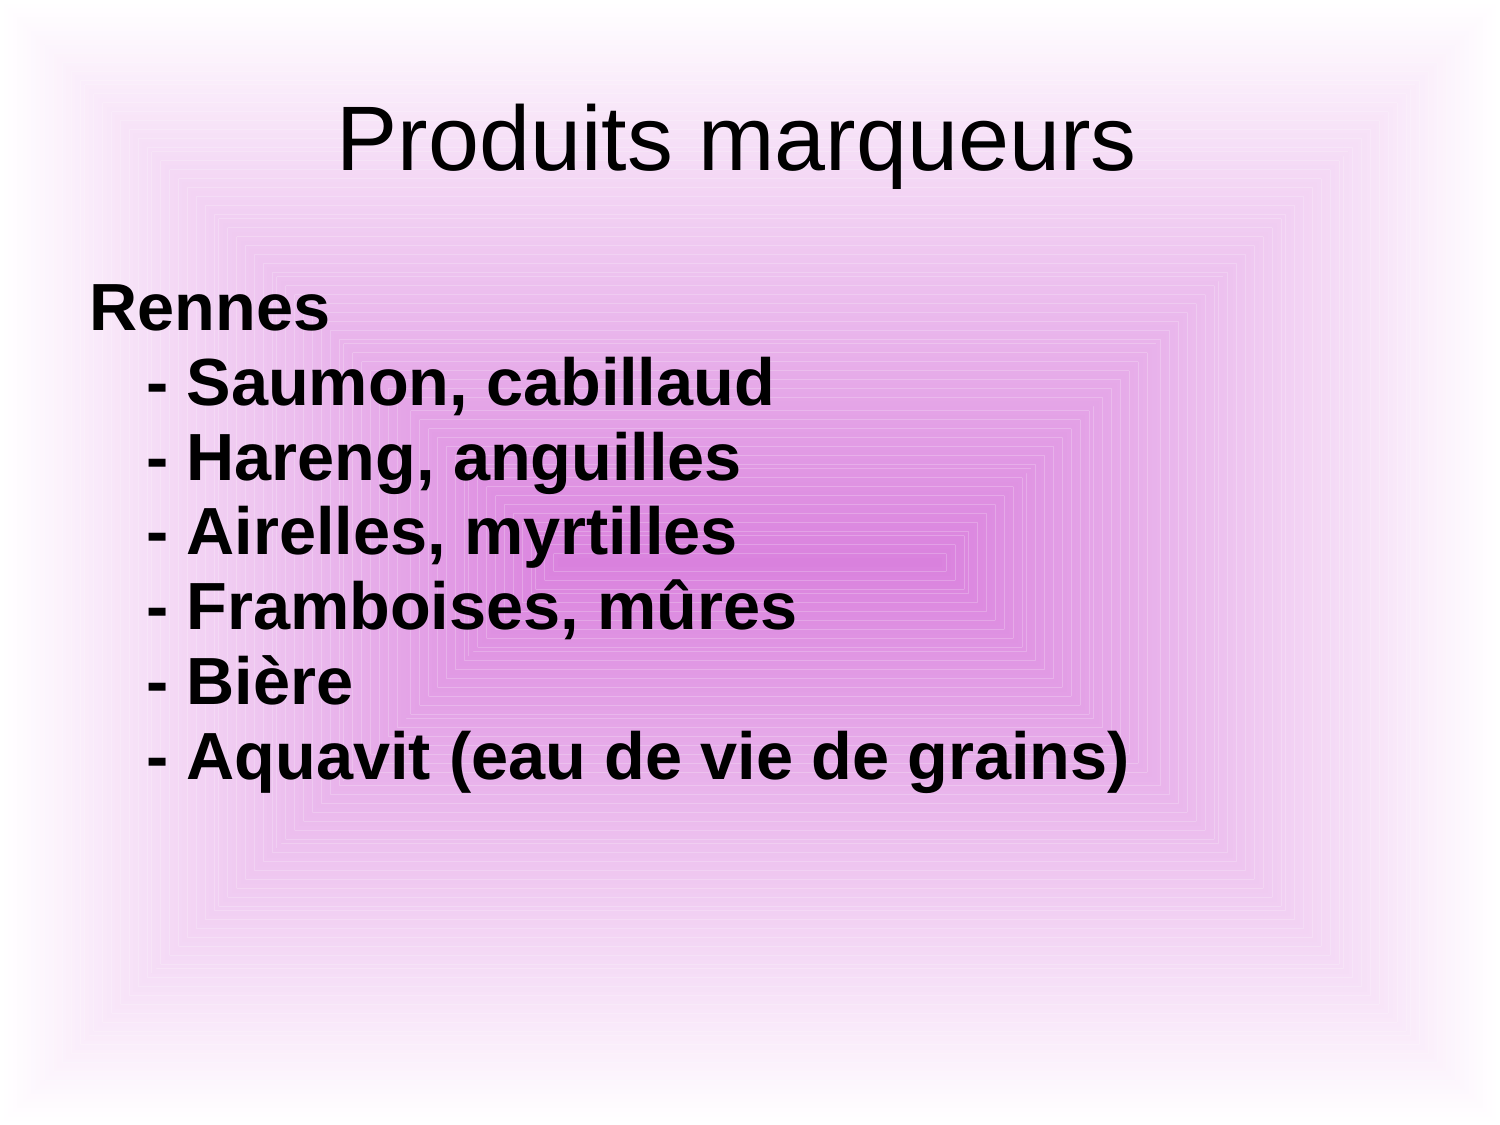

# Produits marqueurs
Rennes
- Saumon, cabillaud
- Hareng, anguilles
- Airelles, myrtilles
- Framboises, mûres
- Bière
- Aquavit (eau de vie de grains)